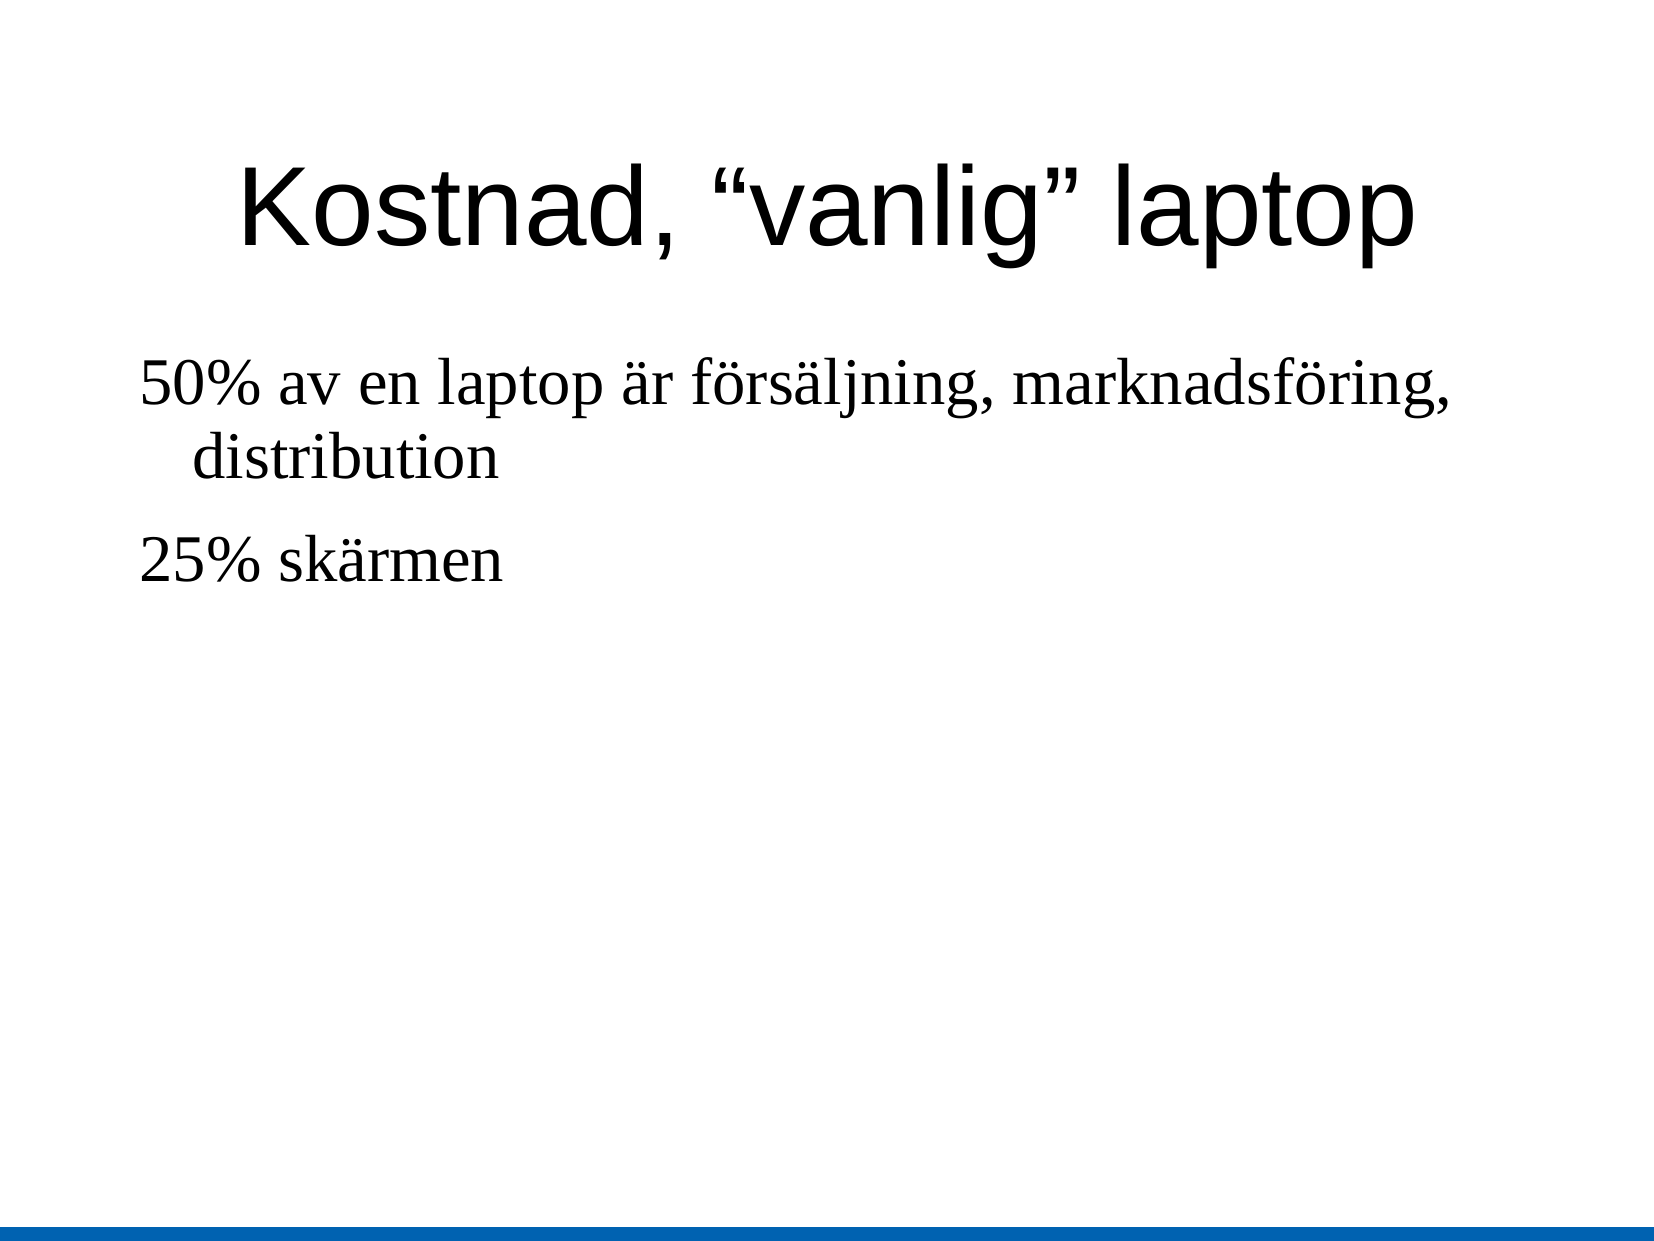

# Kostnad, “vanlig” laptop
50% av en laptop är försäljning, marknadsföring, distribution
25% skärmen